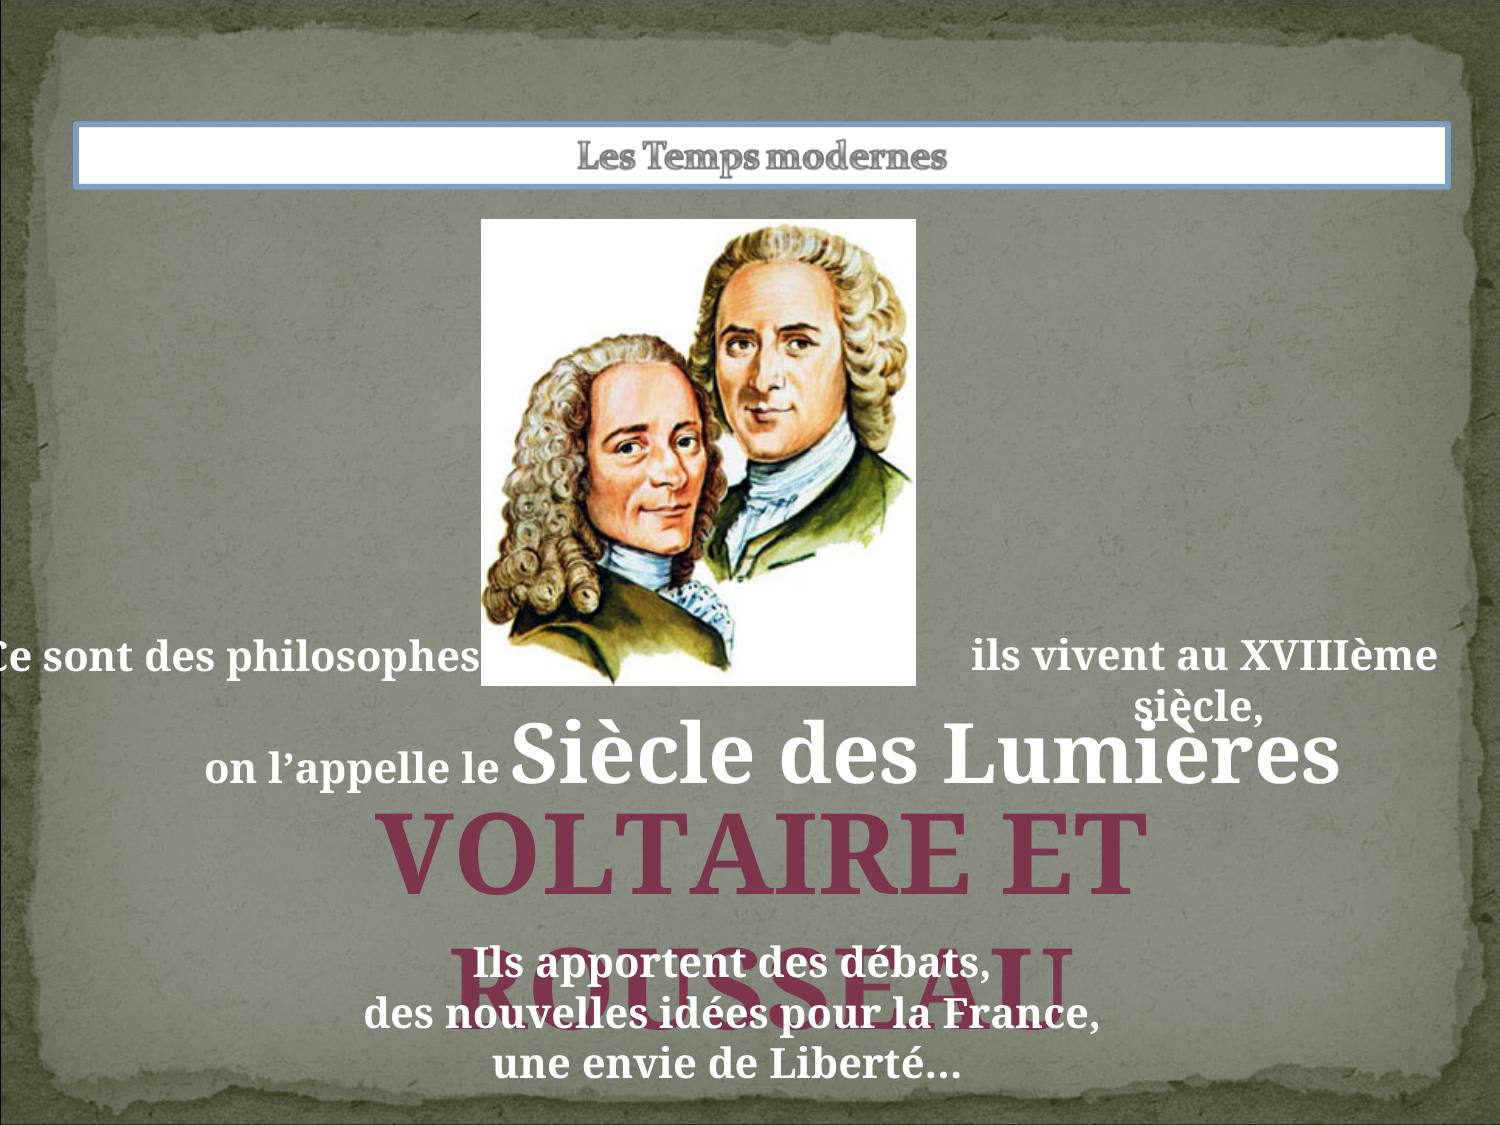

Ce sont des philosophes,
ils vivent au XVIIIème siècle,
on l’appelle le Siècle des Lumières
VOLTAIRE ET ROUSSEAU
Ils apportent des débats,
des nouvelles idées pour la France,
une envie de Liberté…